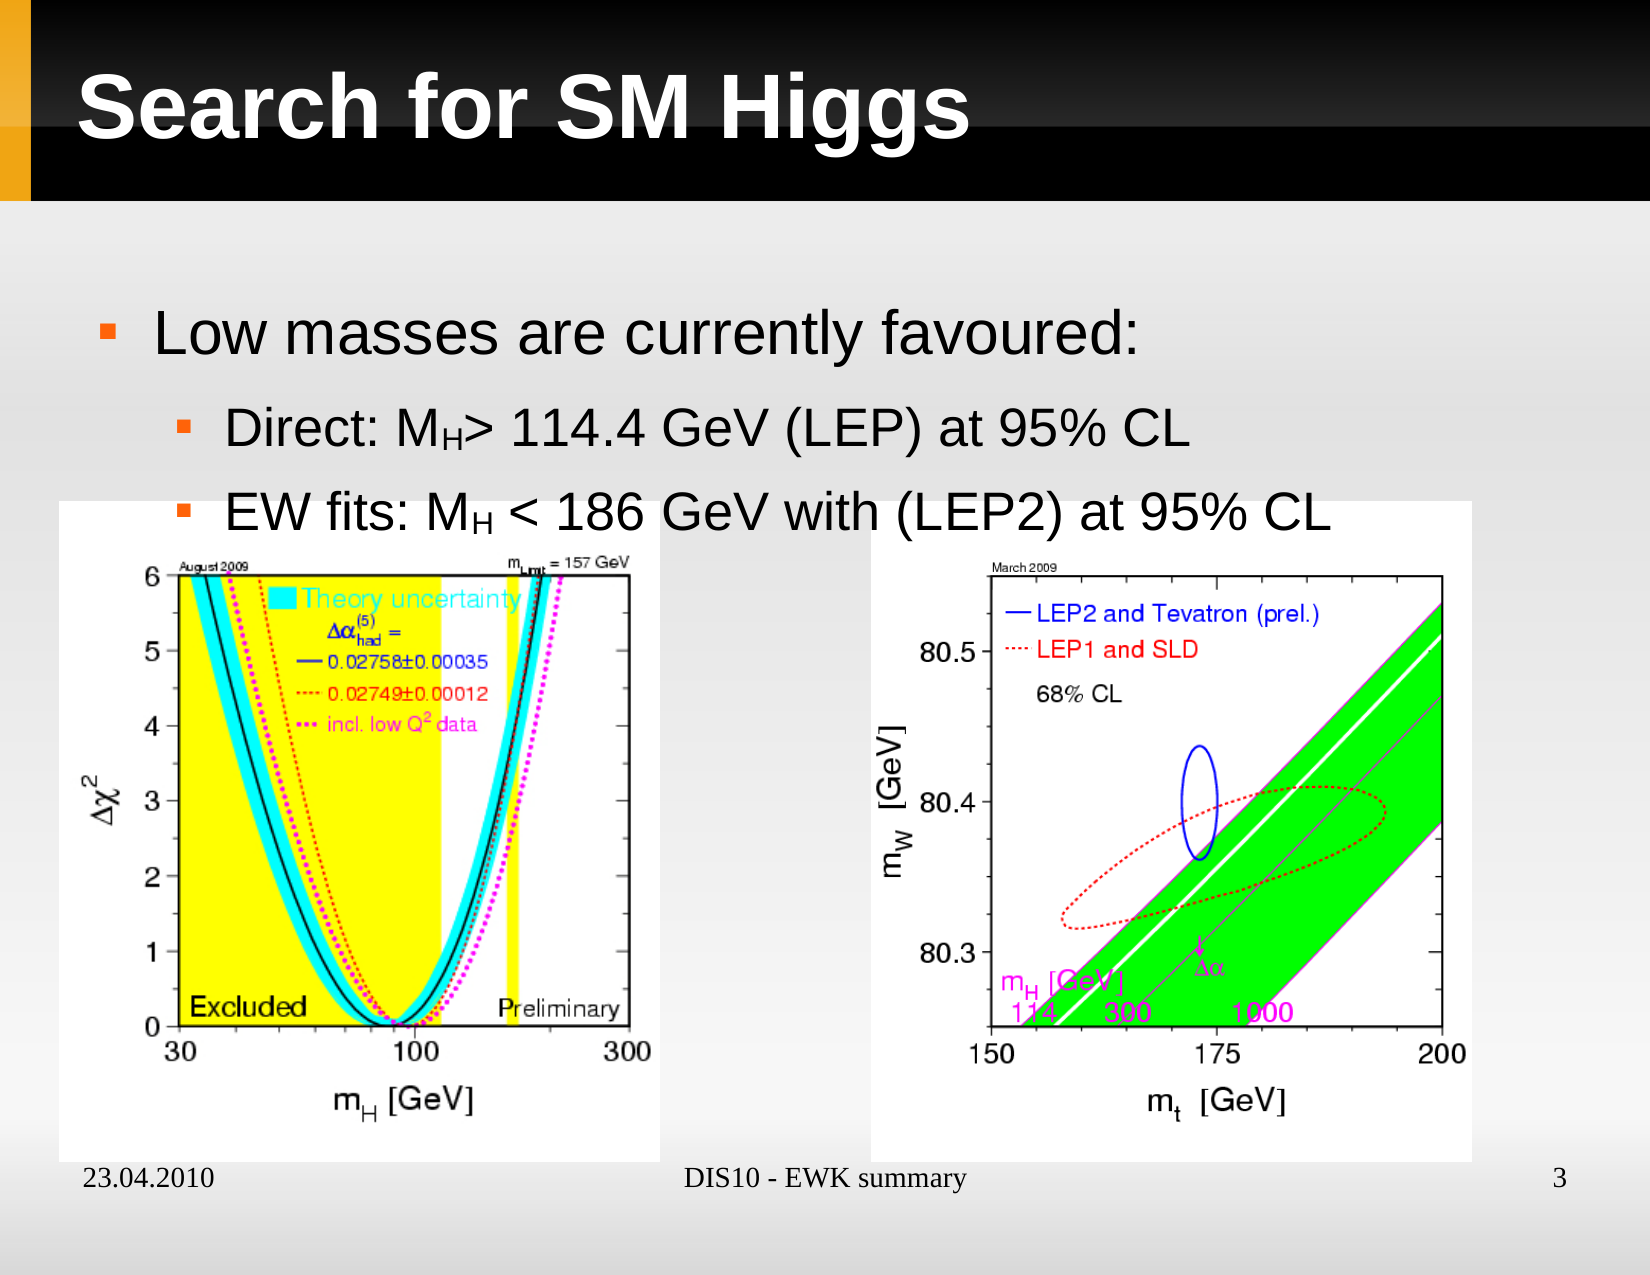

# Search for SM Higgs
Low masses are currently favoured:
Direct: MH> 114.4 GeV (LEP) at 95% CL
EW fits: MH < 186 GeV with (LEP2) at 95% CL
23.04.2010
3